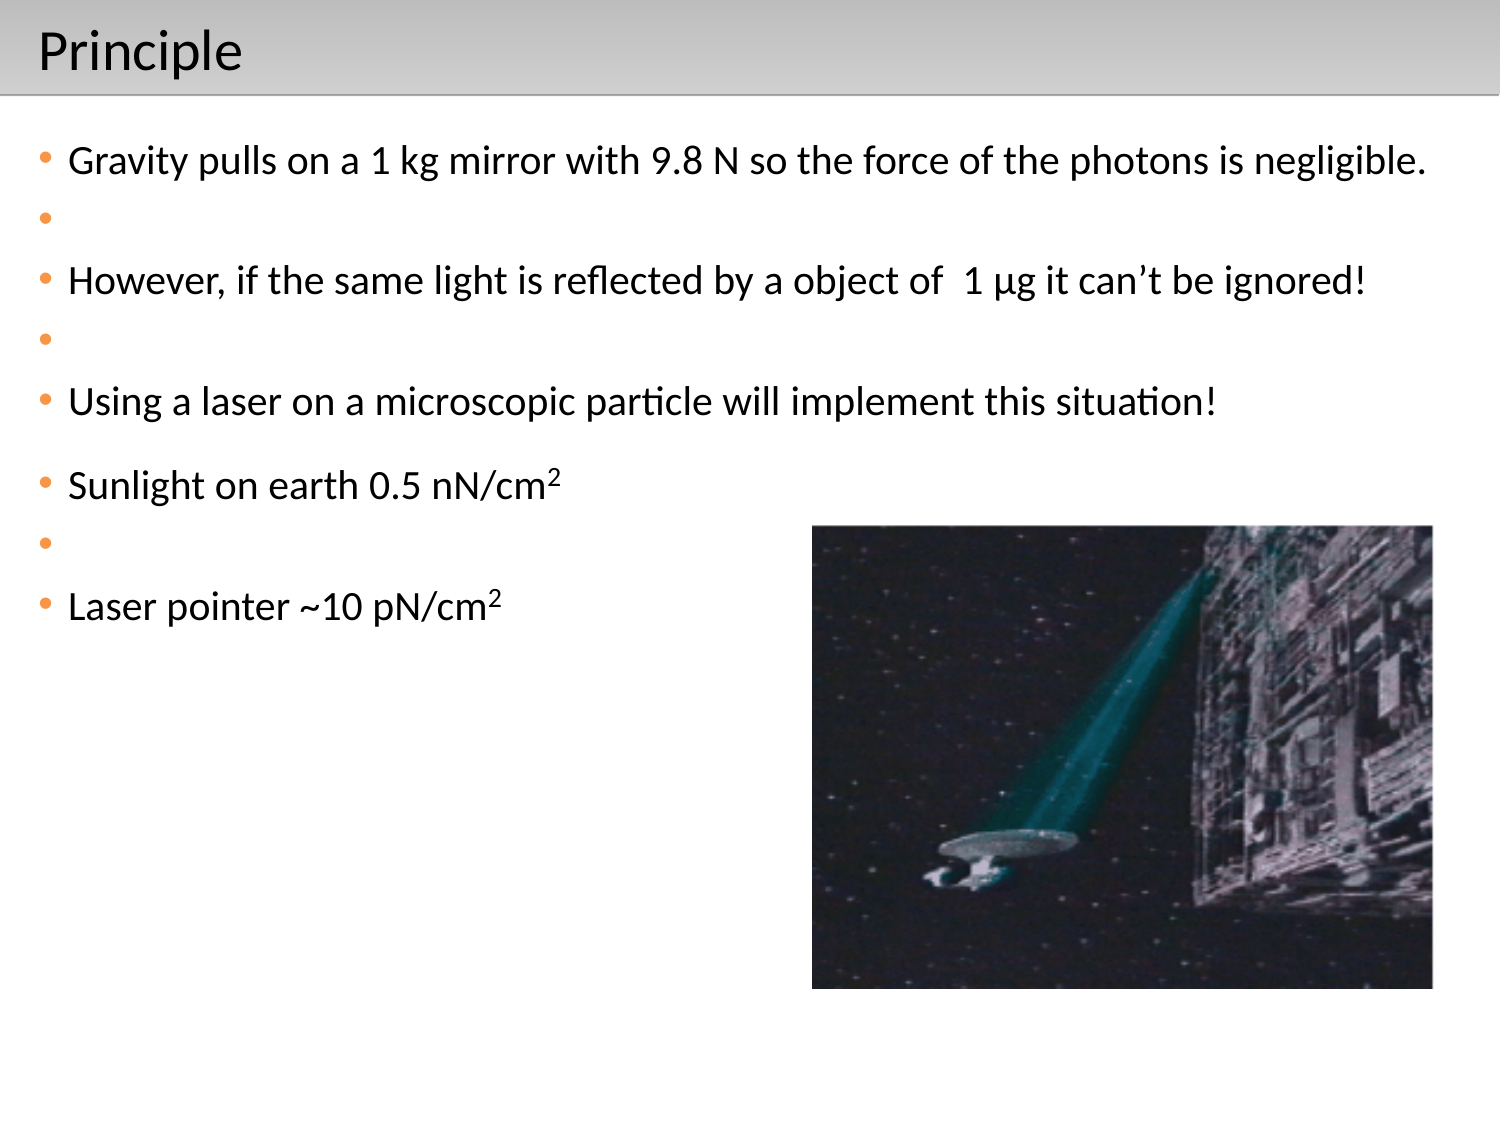

# Principle
Gravity pulls on a 1 kg mirror with 9.8 N so the force of the photons is negligible.
However, if the same light is reflected by a object of 1 μg it can’t be ignored!
Using a laser on a microscopic particle will implement this situation!
Sunlight on earth 0.5 nN/cm2
Laser pointer ~10 pN/cm2